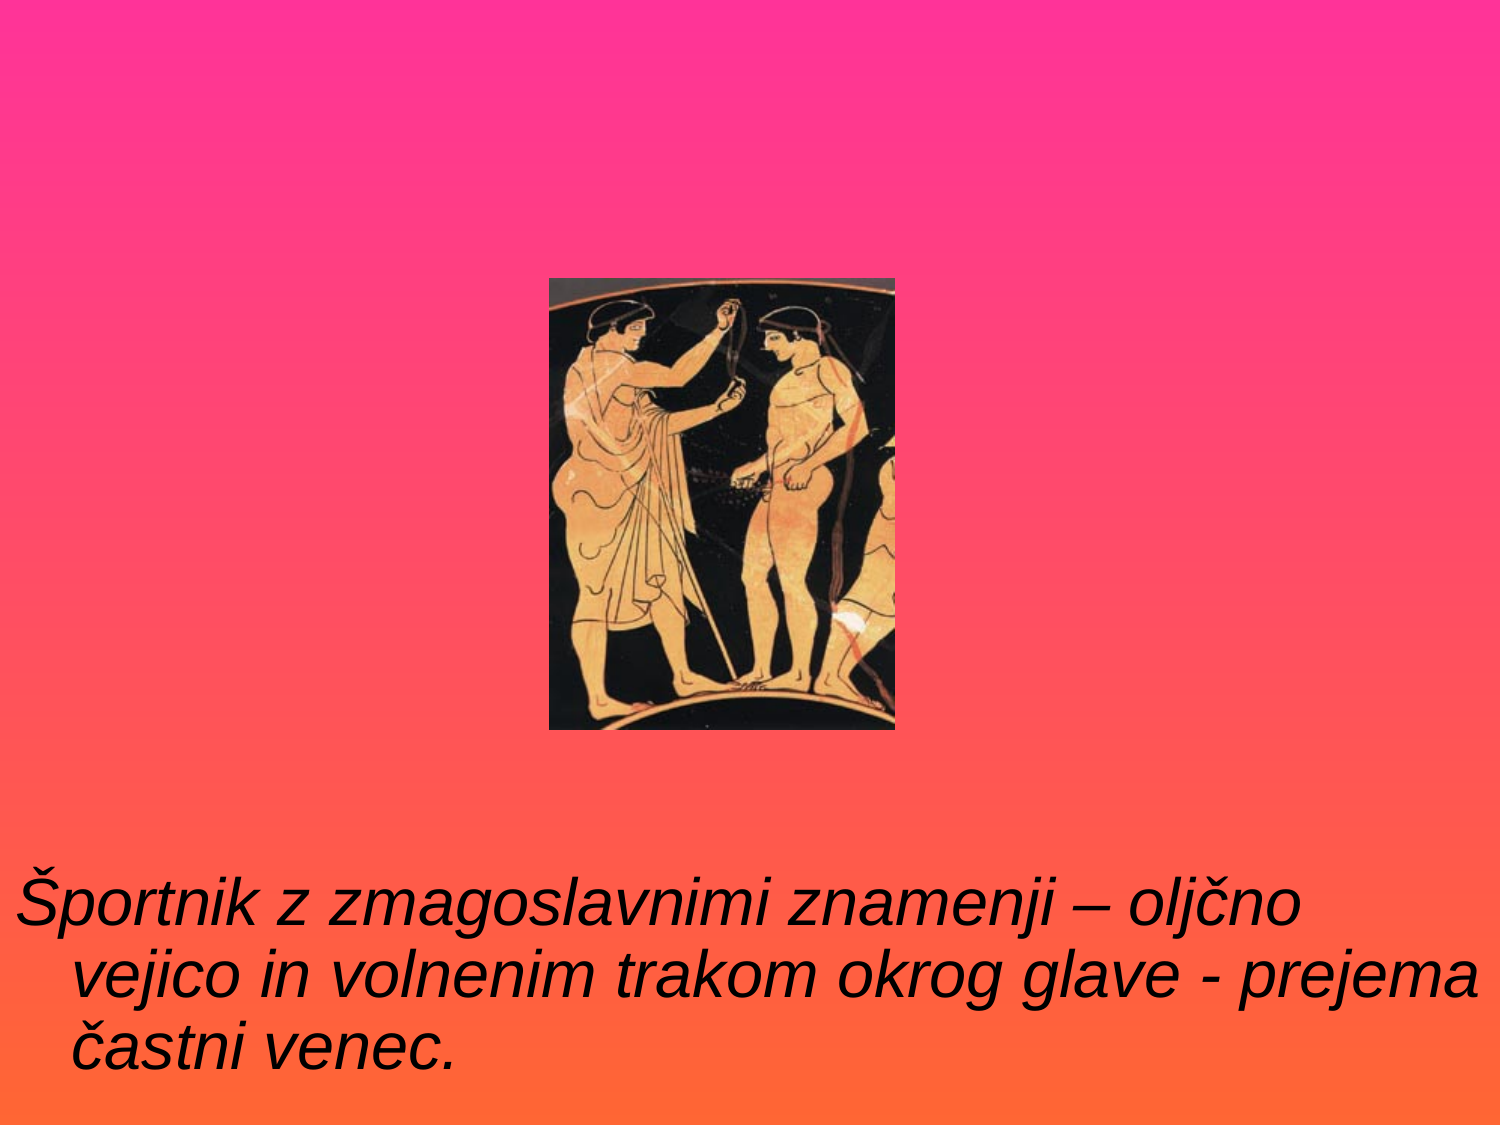

# Športnik z zmagoslavnimi znamenji – oljčno vejico in volnenim trakom okrog glave - prejema častni venec.